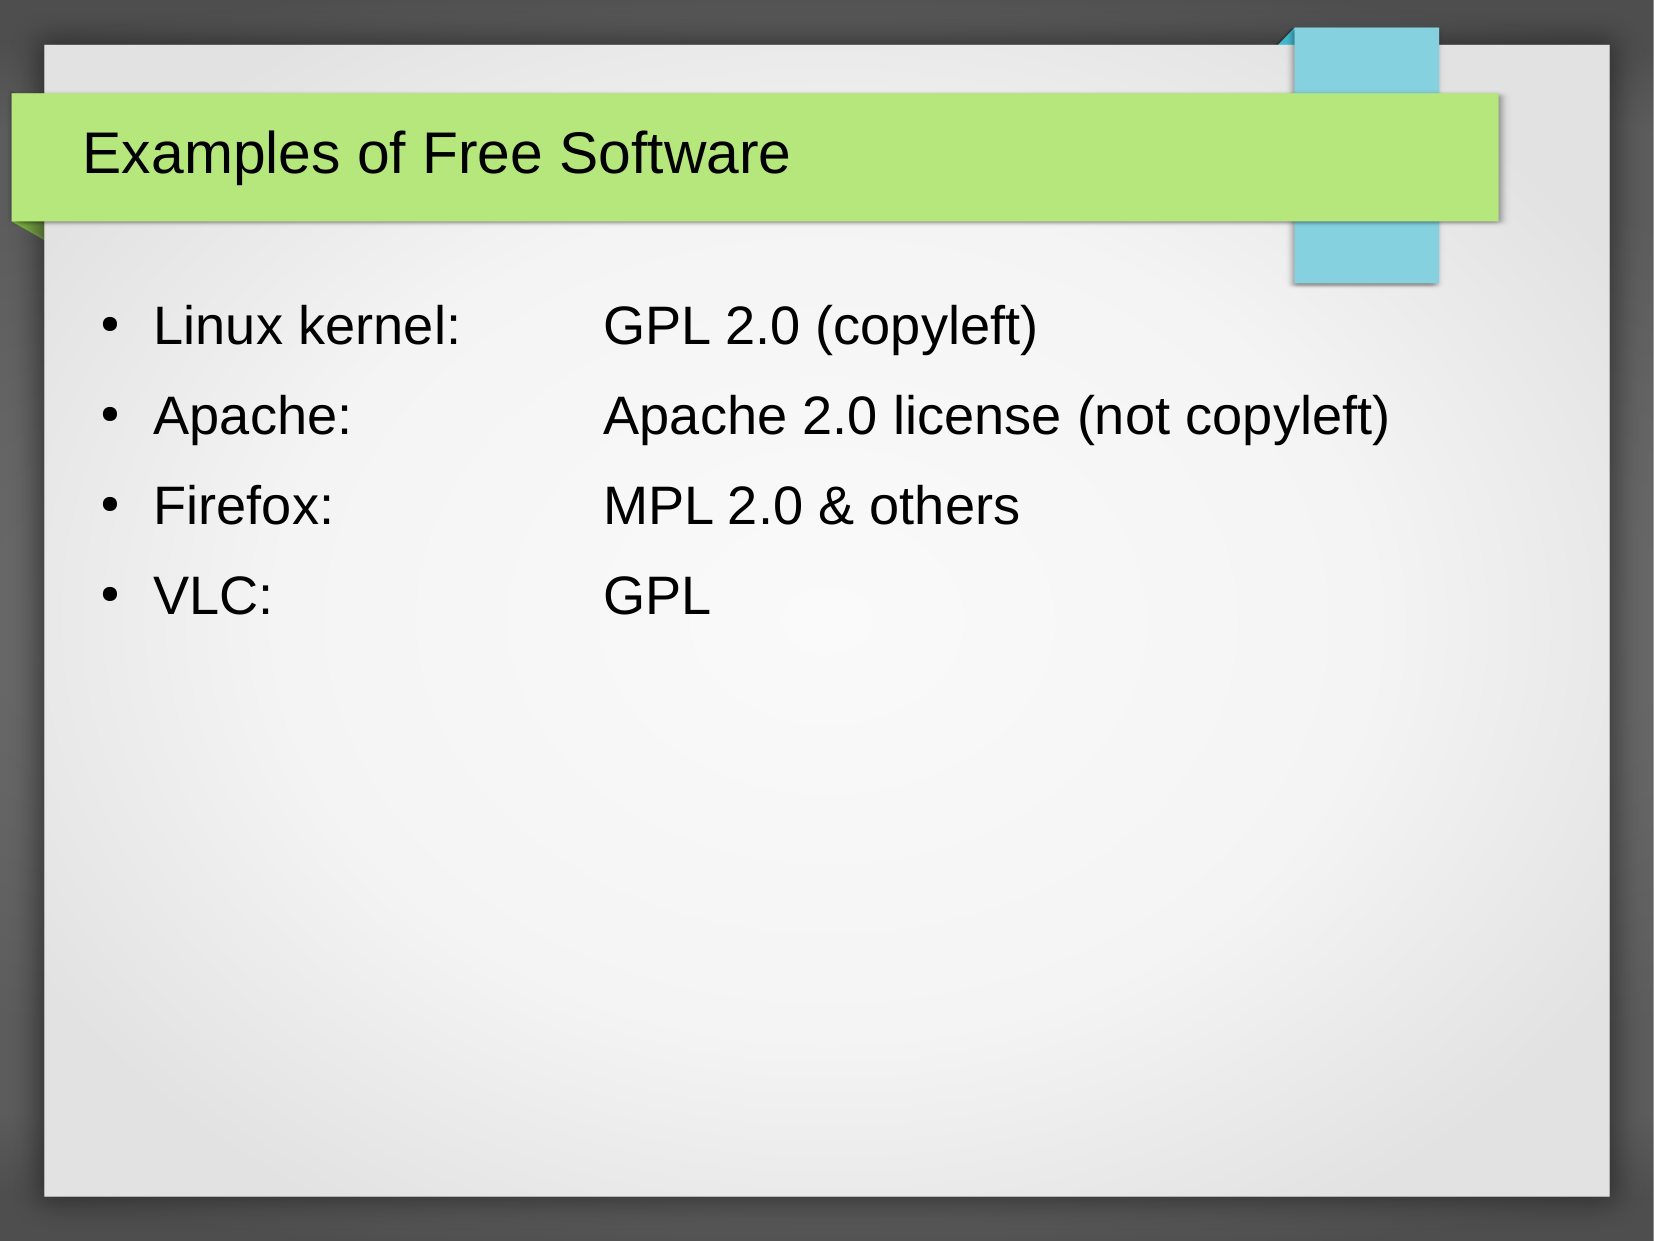

# Examples of Free Software
Linux kernel: 		GPL 2.0 (copyleft)
Apache: 				Apache 2.0 license (not copyleft)
Firefox:				MPL 2.0 & others
VLC:					GPL